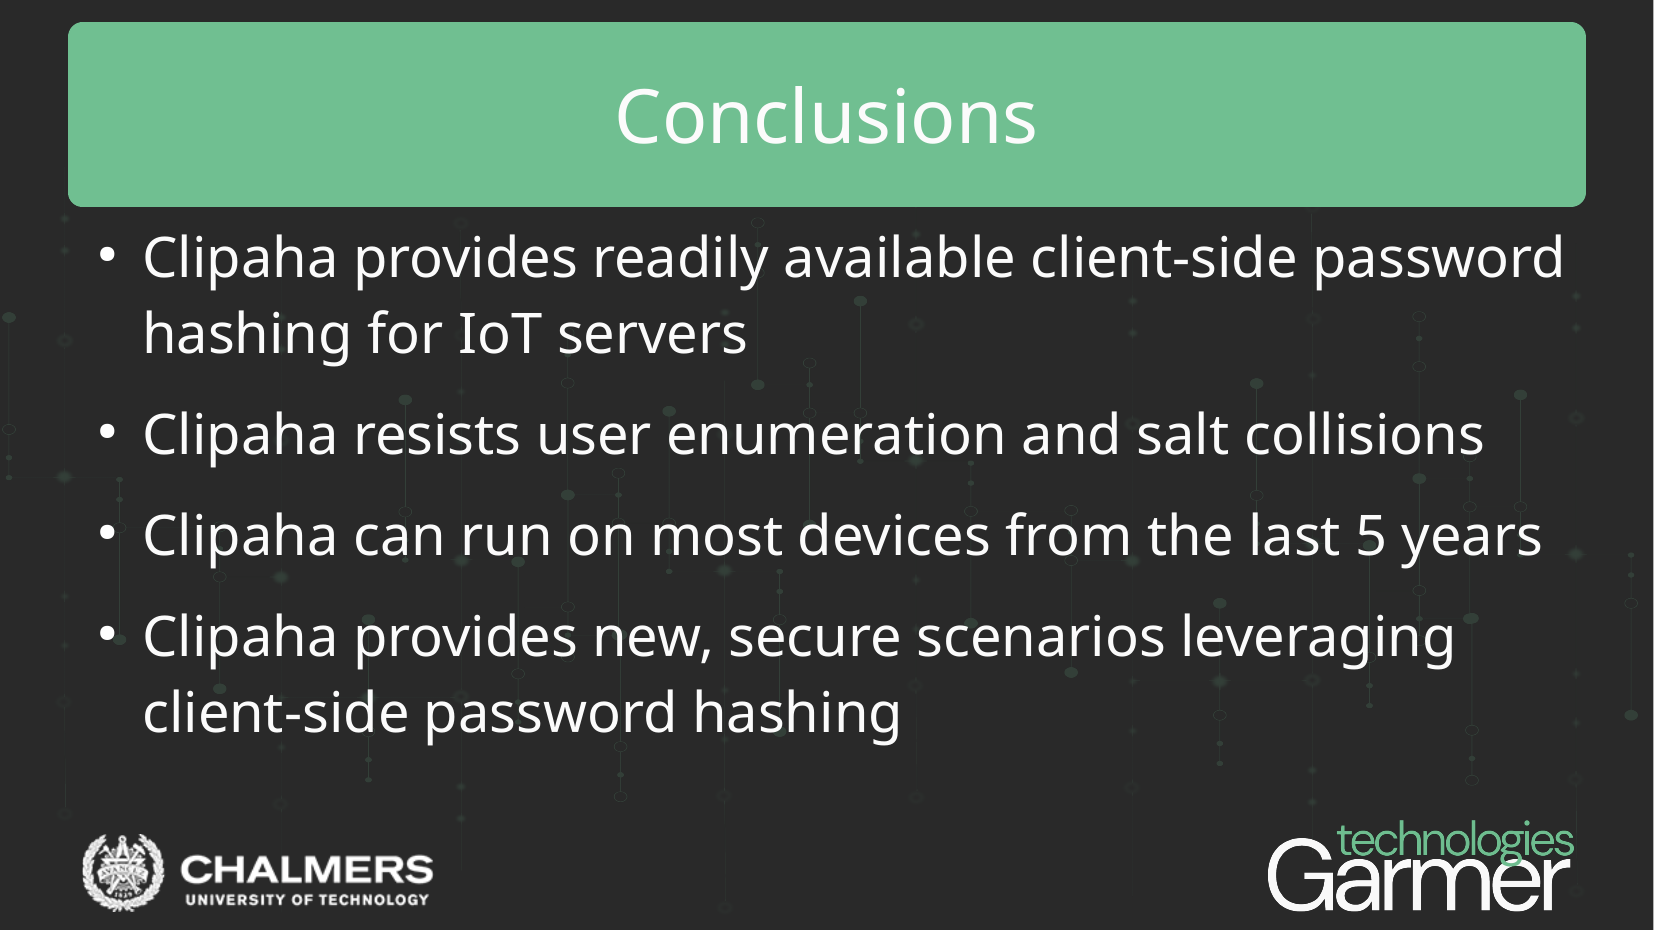

# Conclusions
Clipaha provides readily available client-side password hashing for IoT servers
Clipaha resists user enumeration and salt collisions
Clipaha can run on most devices from the last 5 years
Clipaha provides new, secure scenarios leveraging client-side password hashing